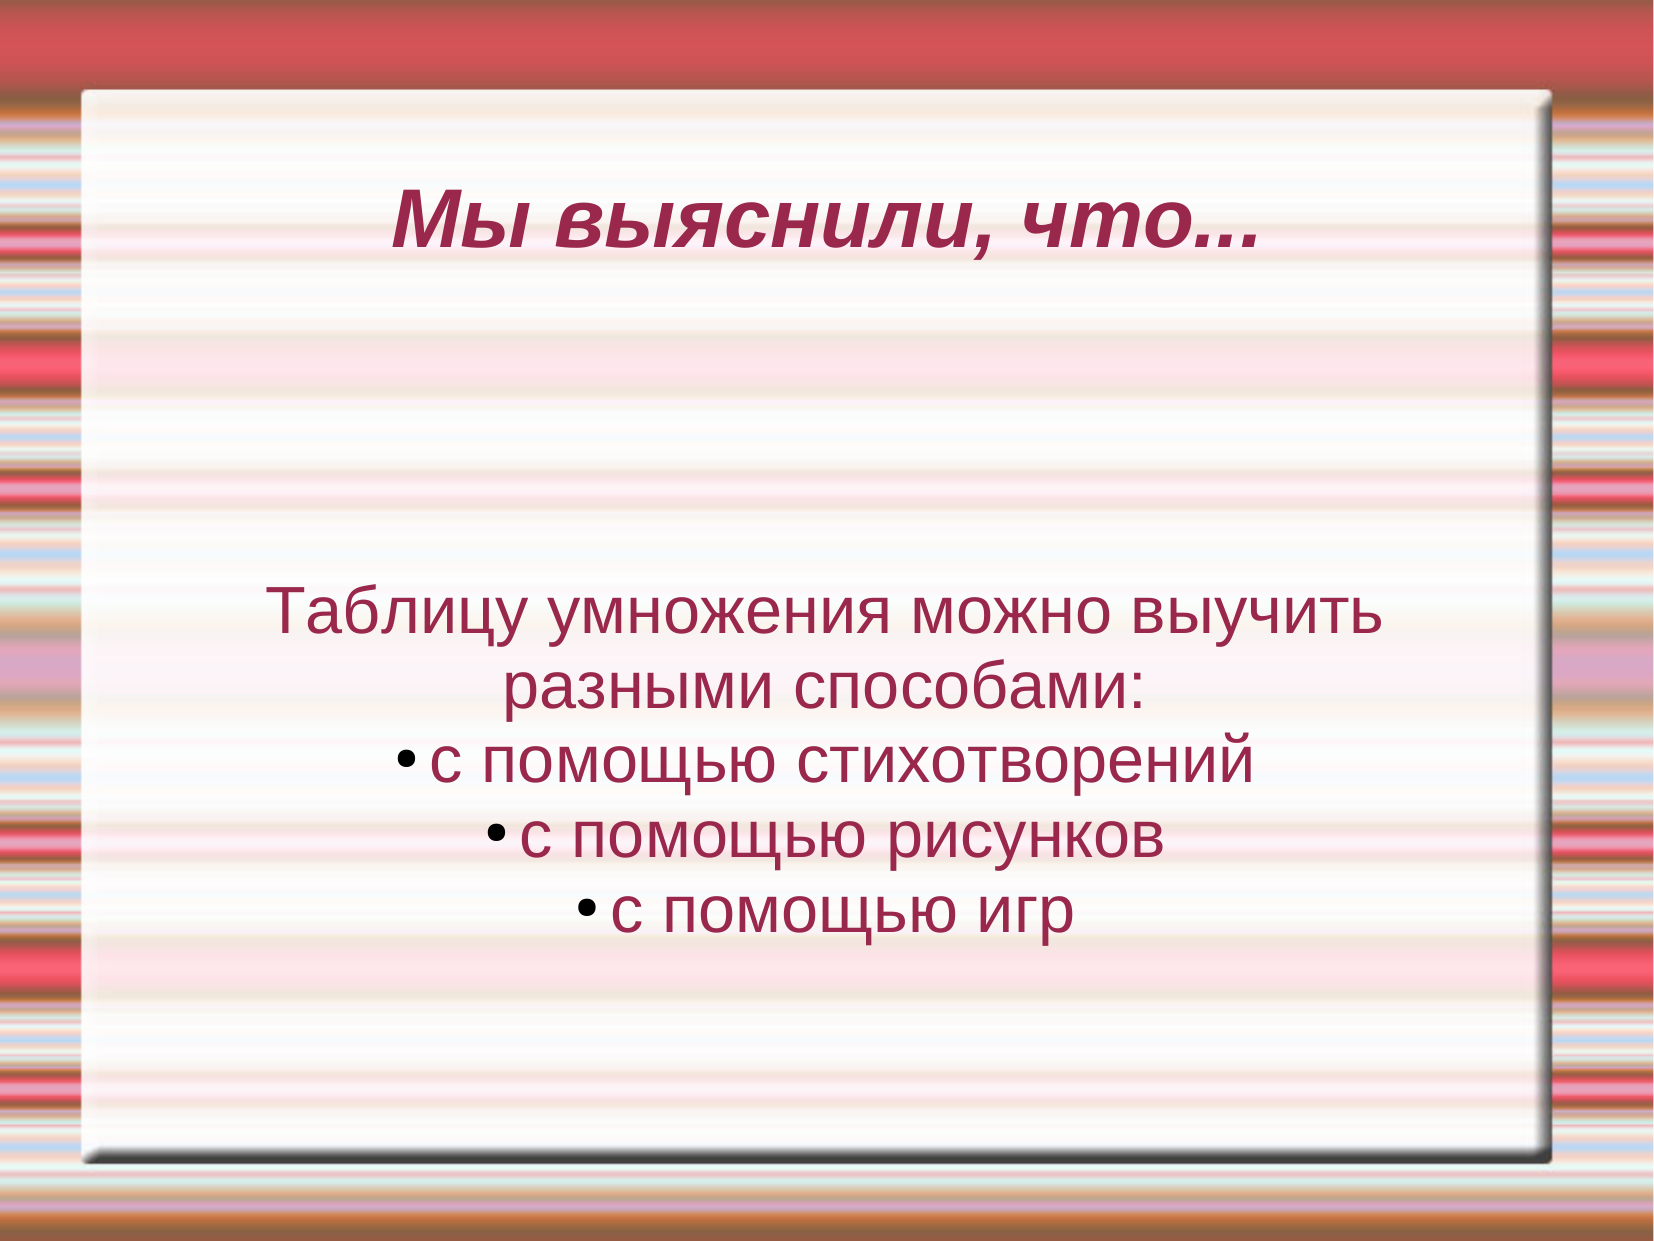

# Мы выяснили, что...
Таблицу умножения можно выучить разными способами:
с помощью стихотворений
с помощью рисунков
с помощью игр